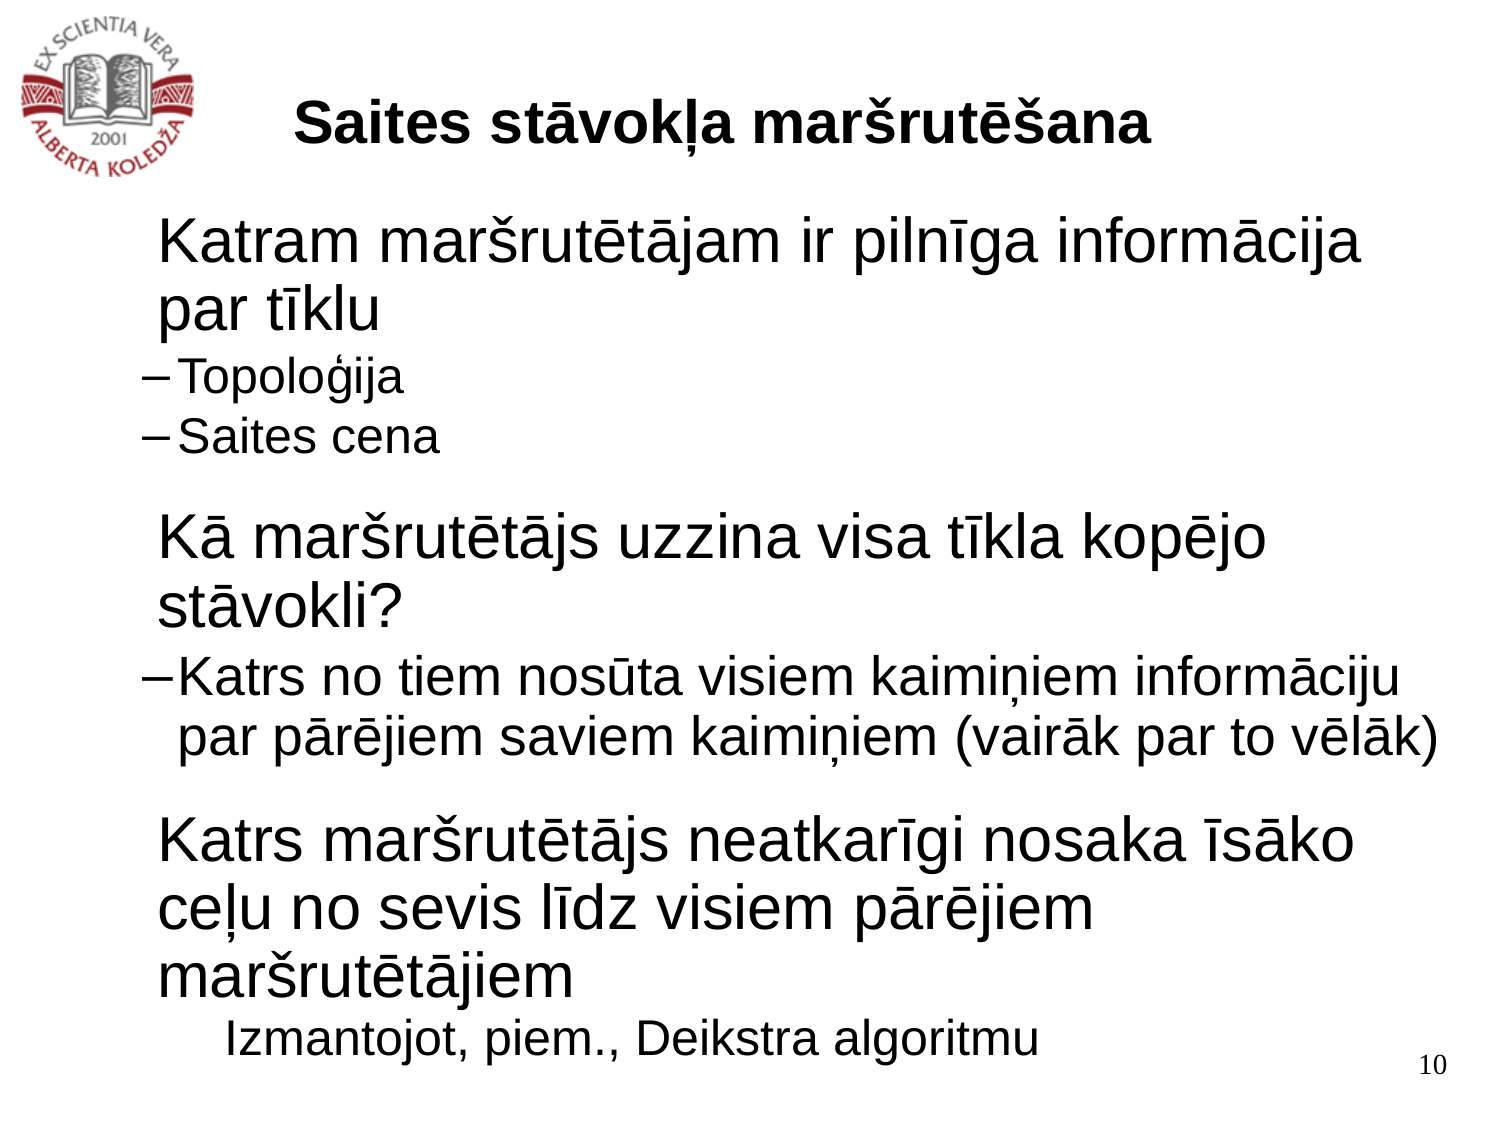

Saites stāvokļa maršrutēšana
# Katram maršrutētājam ir pilnīga informācija par tīklu
Topoloģija
Saites cena
Kā maršrutētājs uzzina visa tīkla kopējo stāvokli?
Katrs no tiem nosūta visiem kaimiņiem informāciju par pārējiem saviem kaimiņiem (vairāk par to vēlāk)
Katrs maršrutētājs neatkarīgi nosaka īsāko ceļu no sevis līdz visiem pārējiem maršrutētājiem
Izmantojot, piem., Deikstra algoritmu